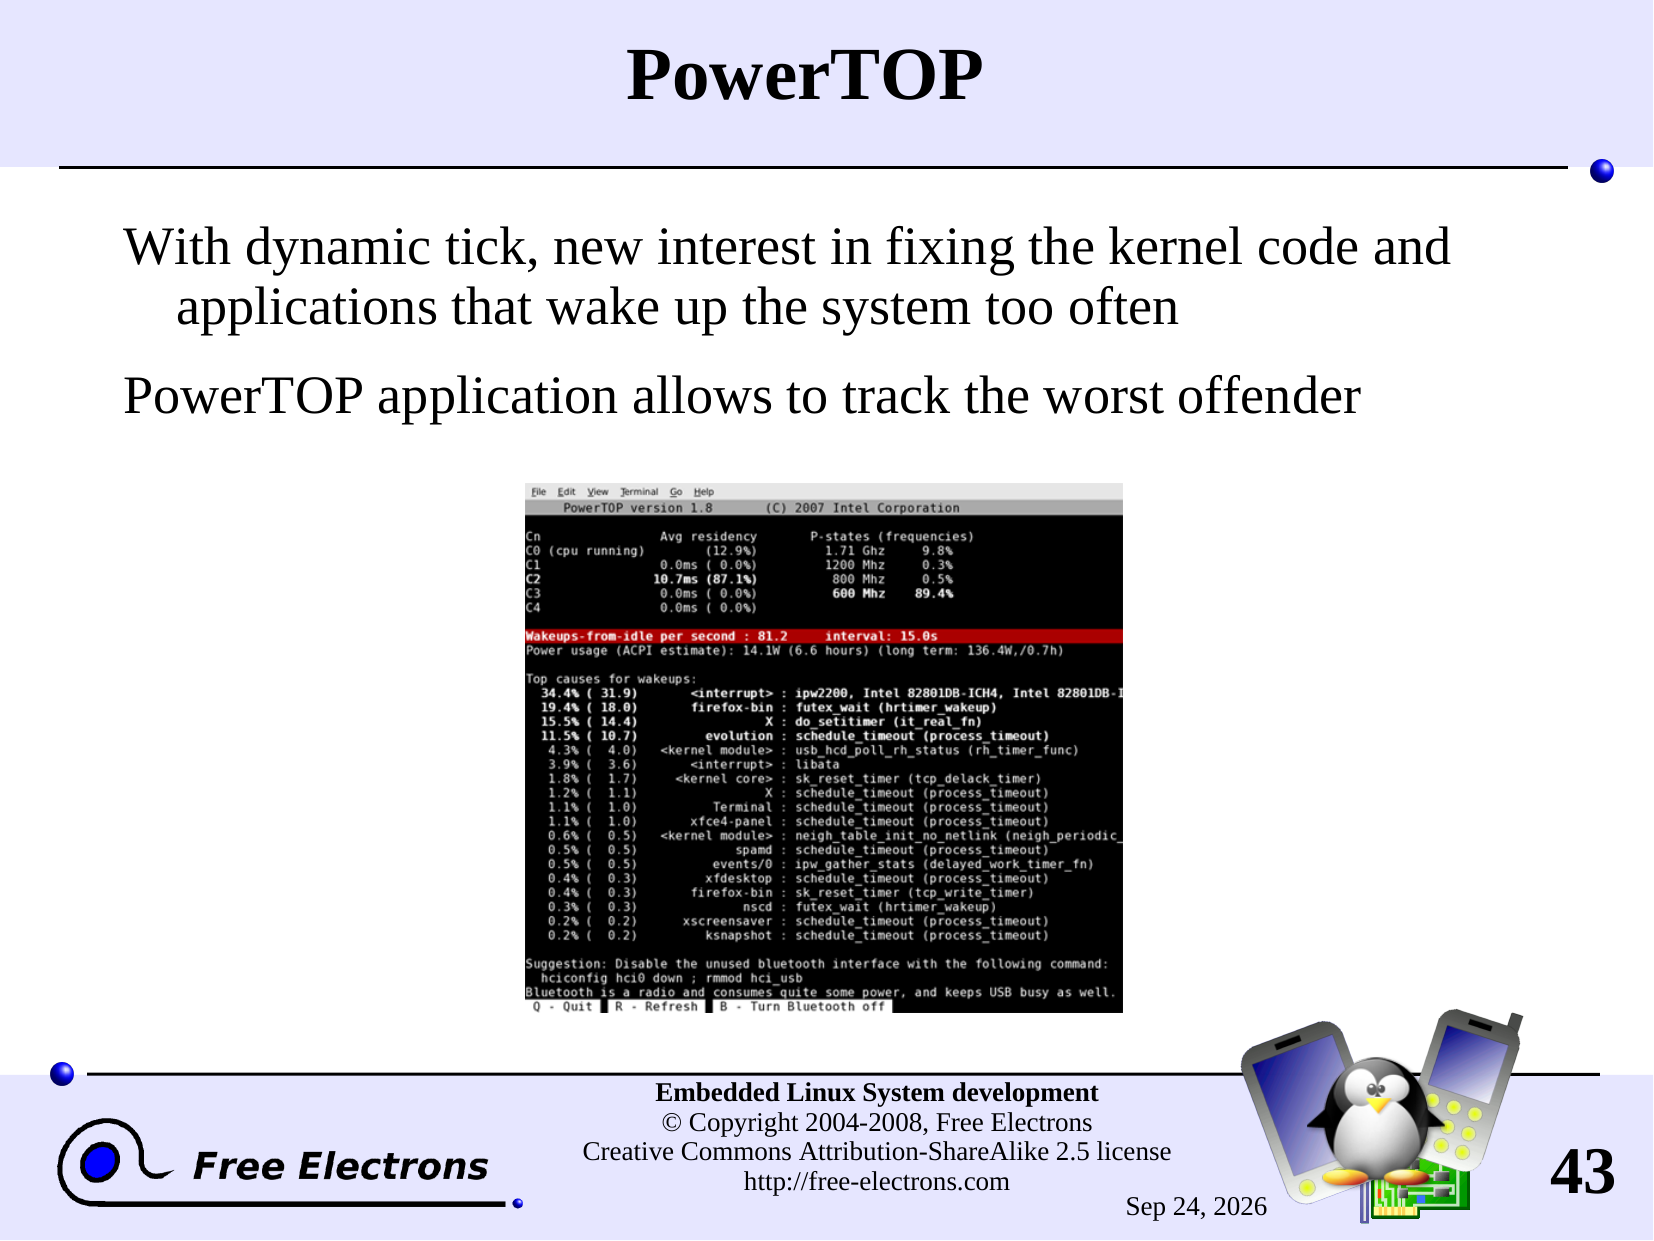

# PowerTOP
With dynamic tick, new interest in fixing the kernel code and applications that wake up the system too often
PowerTOP application allows to track the worst offender